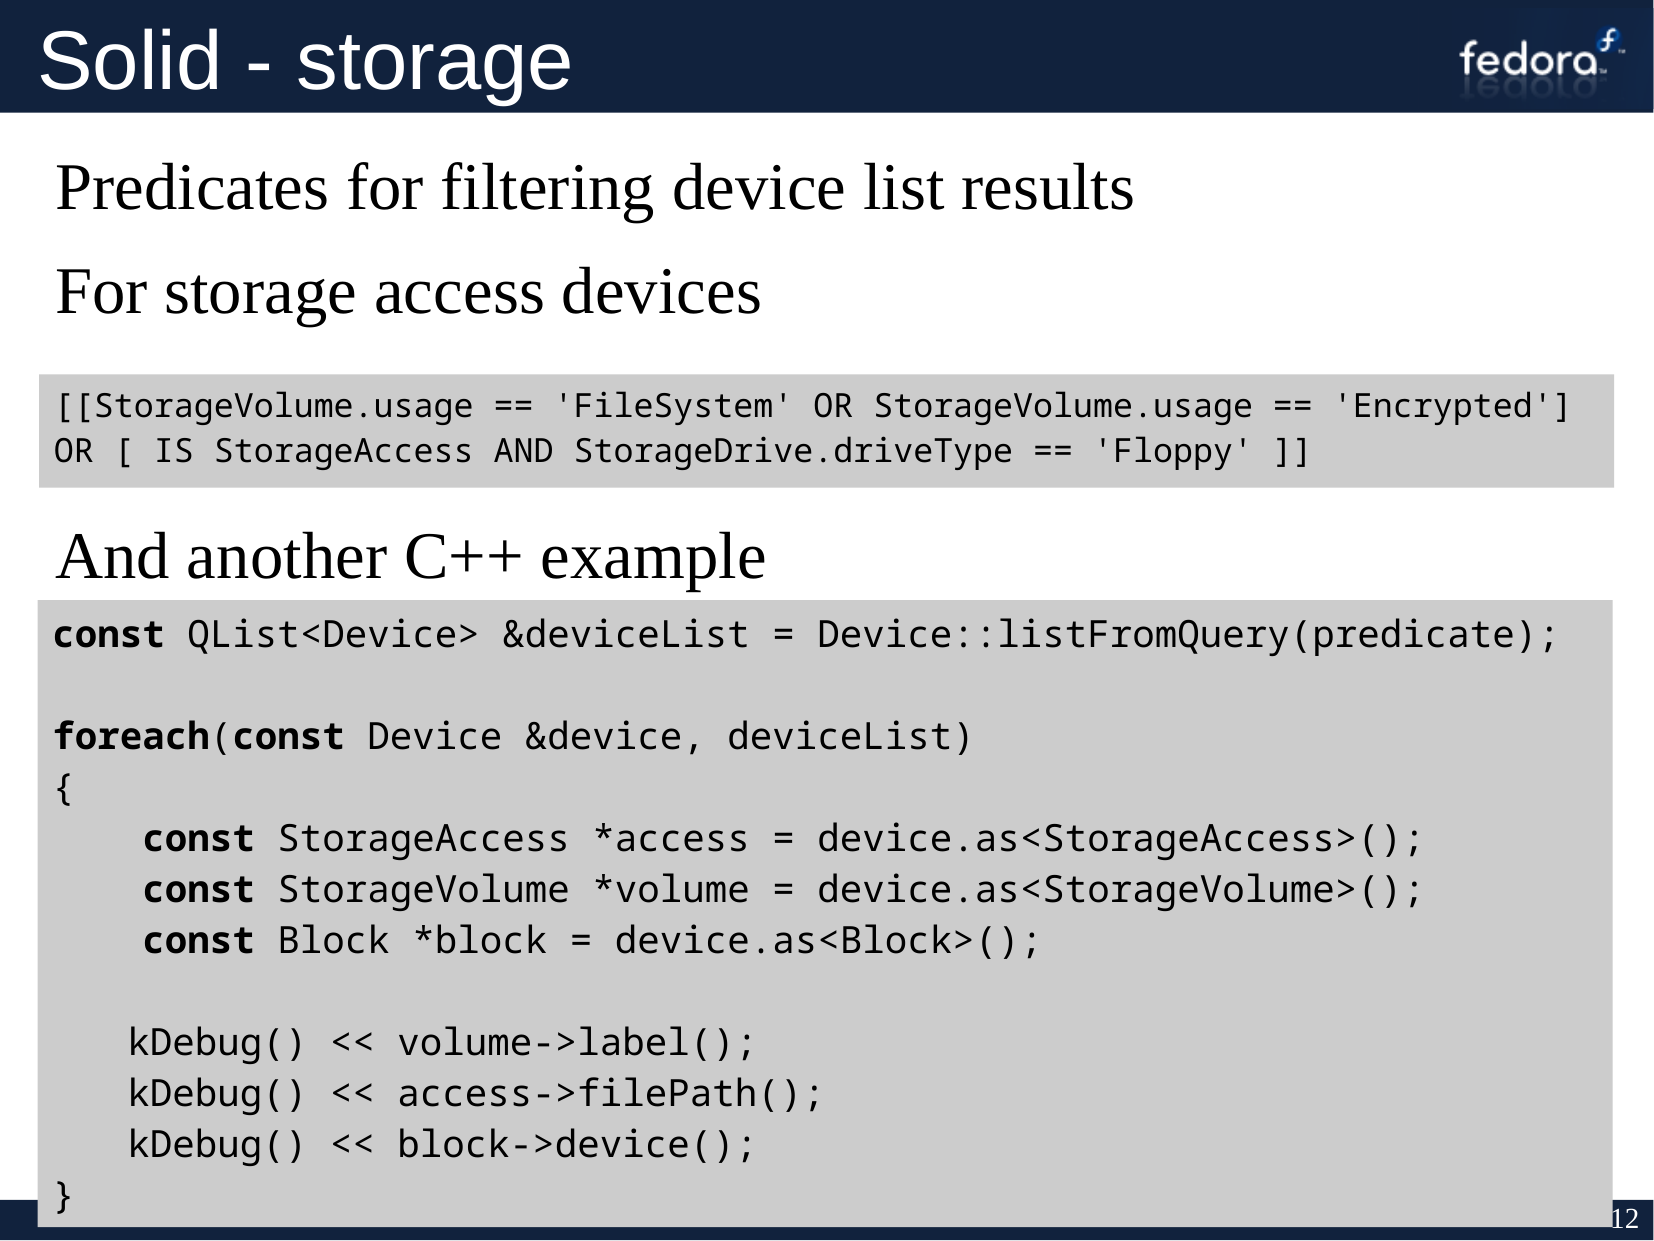

# Solid - storage
Predicates for filtering device list results
For storage access devices
[[StorageVolume.usage == 'FileSystem' OR StorageVolume.usage == 'Encrypted'] OR [ IS StorageAccess AND StorageDrive.driveType == 'Floppy' ]]
And another C++ example
const QList<Device> &deviceList = Device::listFromQuery(predicate);
foreach(const Device &device, deviceList)
{
 const StorageAccess *access = device.as<StorageAccess>();
 const StorageVolume *volume = device.as<StorageVolume>();
 const Block *block = device.as<Block>();
	kDebug() << volume->label();
	kDebug() << access->filePath();
	kDebug() << block->device();
}